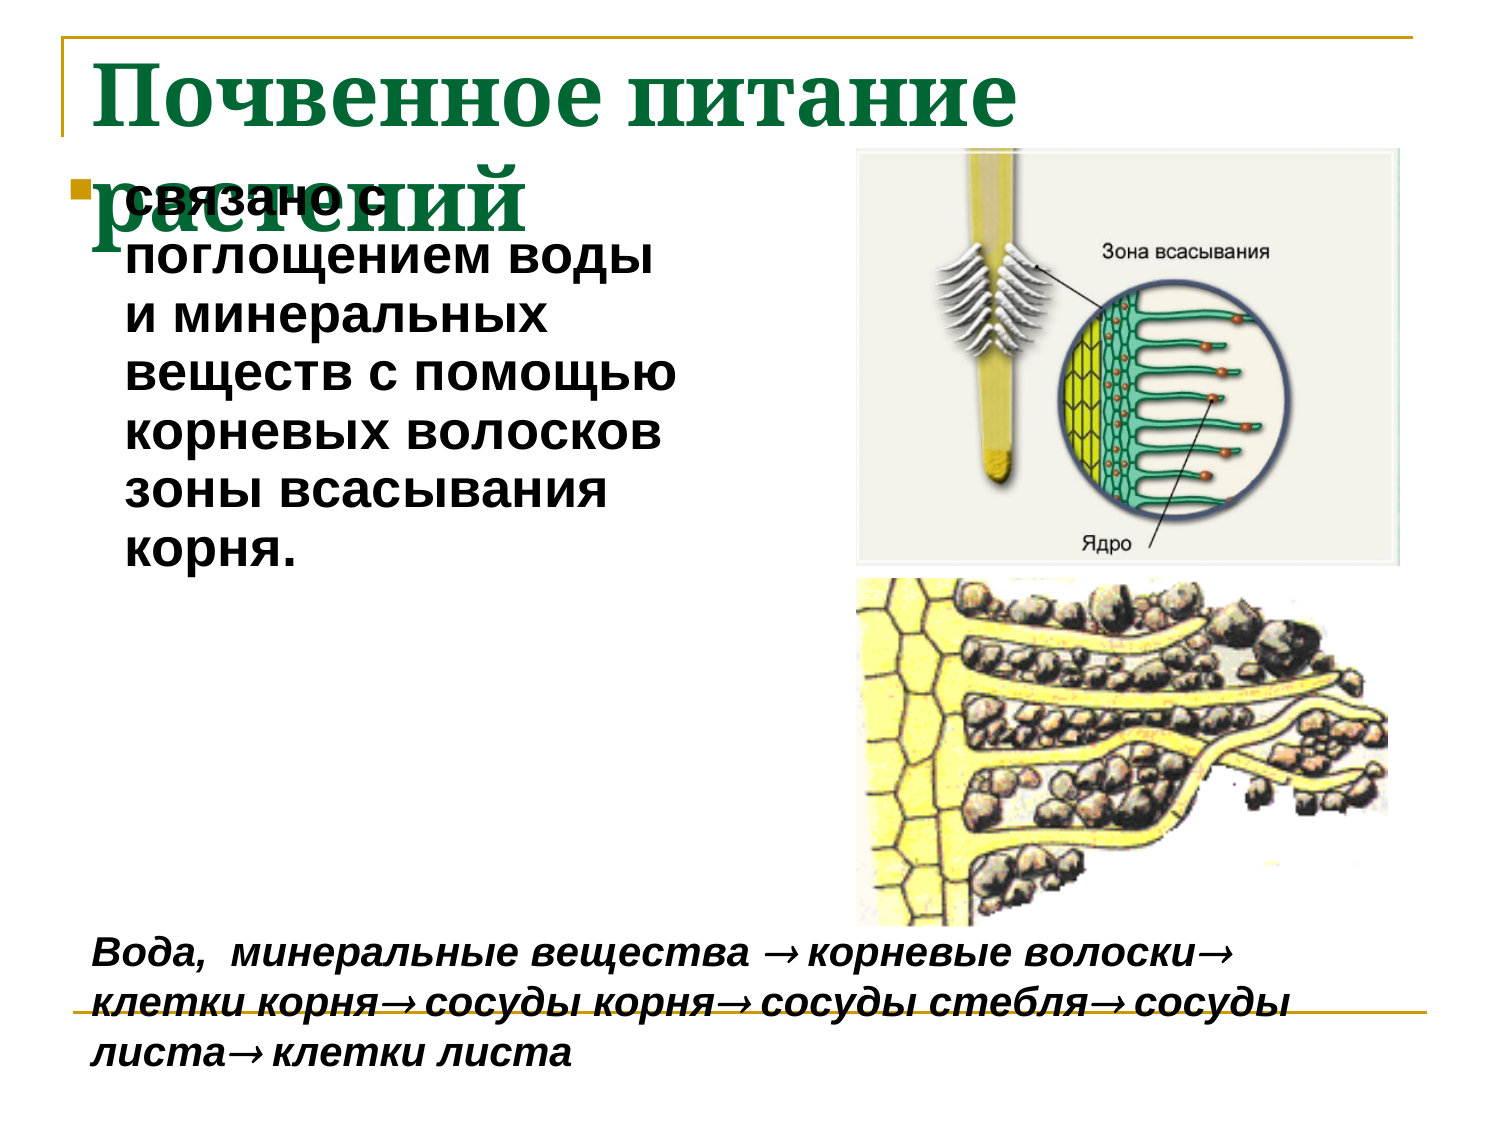

# Почвенное питание растений
связано с поглощением воды и минеральных веществ с помощью корневых волосков зоны всасывания корня.
Вода, минеральные вещества  корневые волоски клетки корня сосуды корня сосуды стебля сосуды листа клетки листа